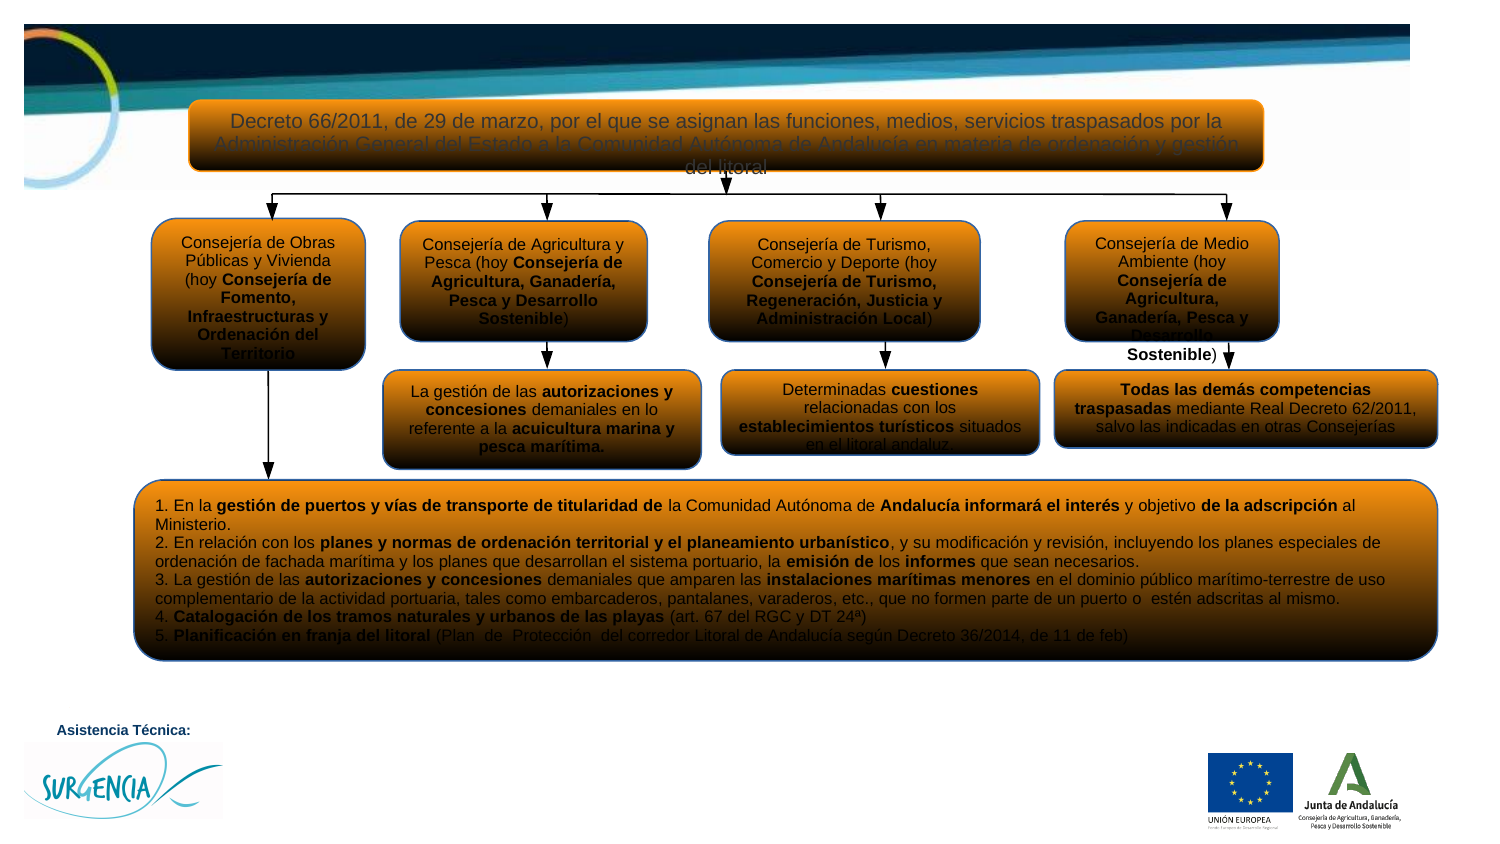

Asistencia Técnica:
Decreto 66/2011, de 29 de marzo, por el que se asignan las funciones, medios, servicios traspasados por la Administración General del Estado a la Comunidad Autónoma de Andalucía en materia de ordenación y gestión del litoral
Consejería de Obras Públicas y Vivienda (hoy Consejería de Fomento, Infraestructuras y Ordenación del Territorio
Consejería de Agricultura y Pesca (hoy Consejería de Agricultura, Ganadería, Pesca y Desarrollo Sostenible)
Consejería de Turismo, Comercio y Deporte (hoy Consejería de Turismo, Regeneración, Justicia y Administración Local)
Consejería de Medio Ambiente (hoy Consejería de Agricultura, Ganadería, Pesca y Desarrollo Sostenible)
Determinadas cuestiones relacionadas con los establecimientos turísticos situados en el litoral andaluz.
Todas las demás competencias traspasadas mediante Real Decreto 62/2011, salvo las indicadas en otras Consejerías
La gestión de las autorizaciones y concesiones demaniales en lo referente a la acuicultura marina y pesca marítima.
1. En la gestión de puertos y vías de transporte de titularidad de la Comunidad Autónoma de Andalucía informará el interés y objetivo de la adscripción al Ministerio.
2. En relación con los planes y normas de ordenación territorial y el planeamiento urbanístico, y su modificación y revisión, incluyendo los planes especiales de ordenación de fachada marítima y los planes que desarrollan el sistema portuario, la emisión de los informes que sean necesarios.
3. La gestión de las autorizaciones y concesiones demaniales que amparen las instalaciones marítimas menores en el dominio público marítimo-terrestre de uso complementario de la actividad portuaria, tales como embarcaderos, pantalanes, varaderos, etc., que no formen parte de un puerto o estén adscritas al mismo.
4. Catalogación de los tramos naturales y urbanos de las playas (art. 67 del RGC y DT 24ª)
5. Planificación en franja del litoral (Plan de Protección del corredor Litoral de Andalucía según Decreto 36/2014, de 11 de feb)